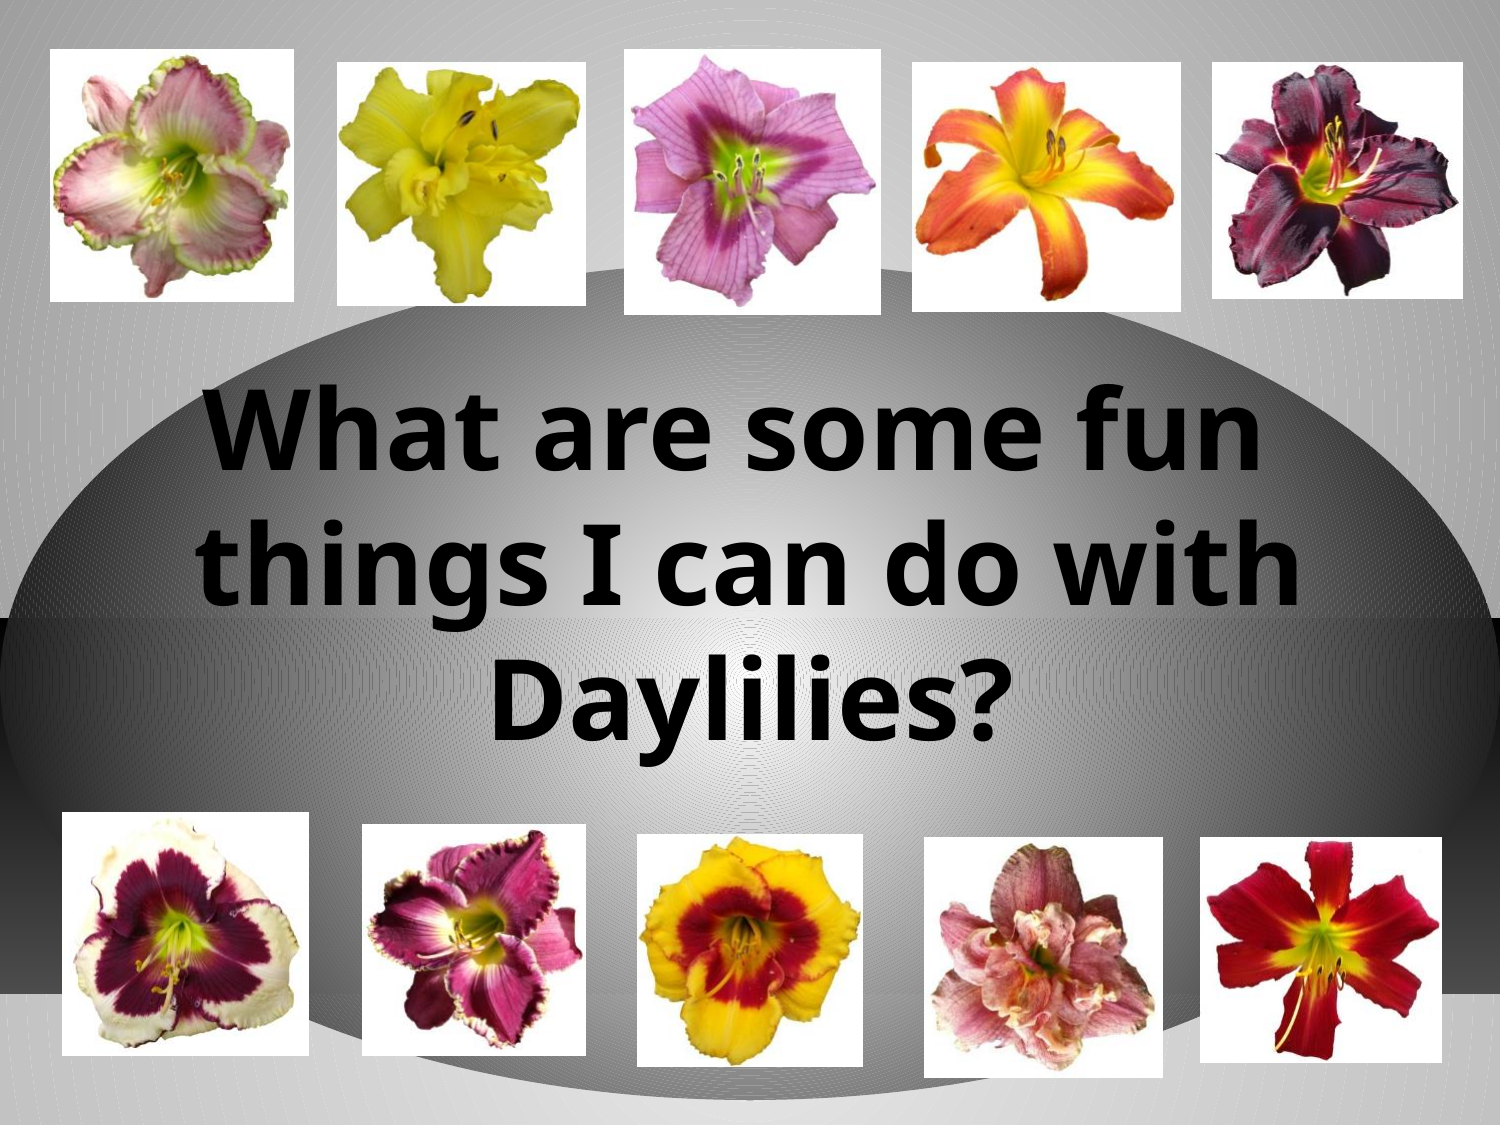

What are some fun things I can do with Daylilies?